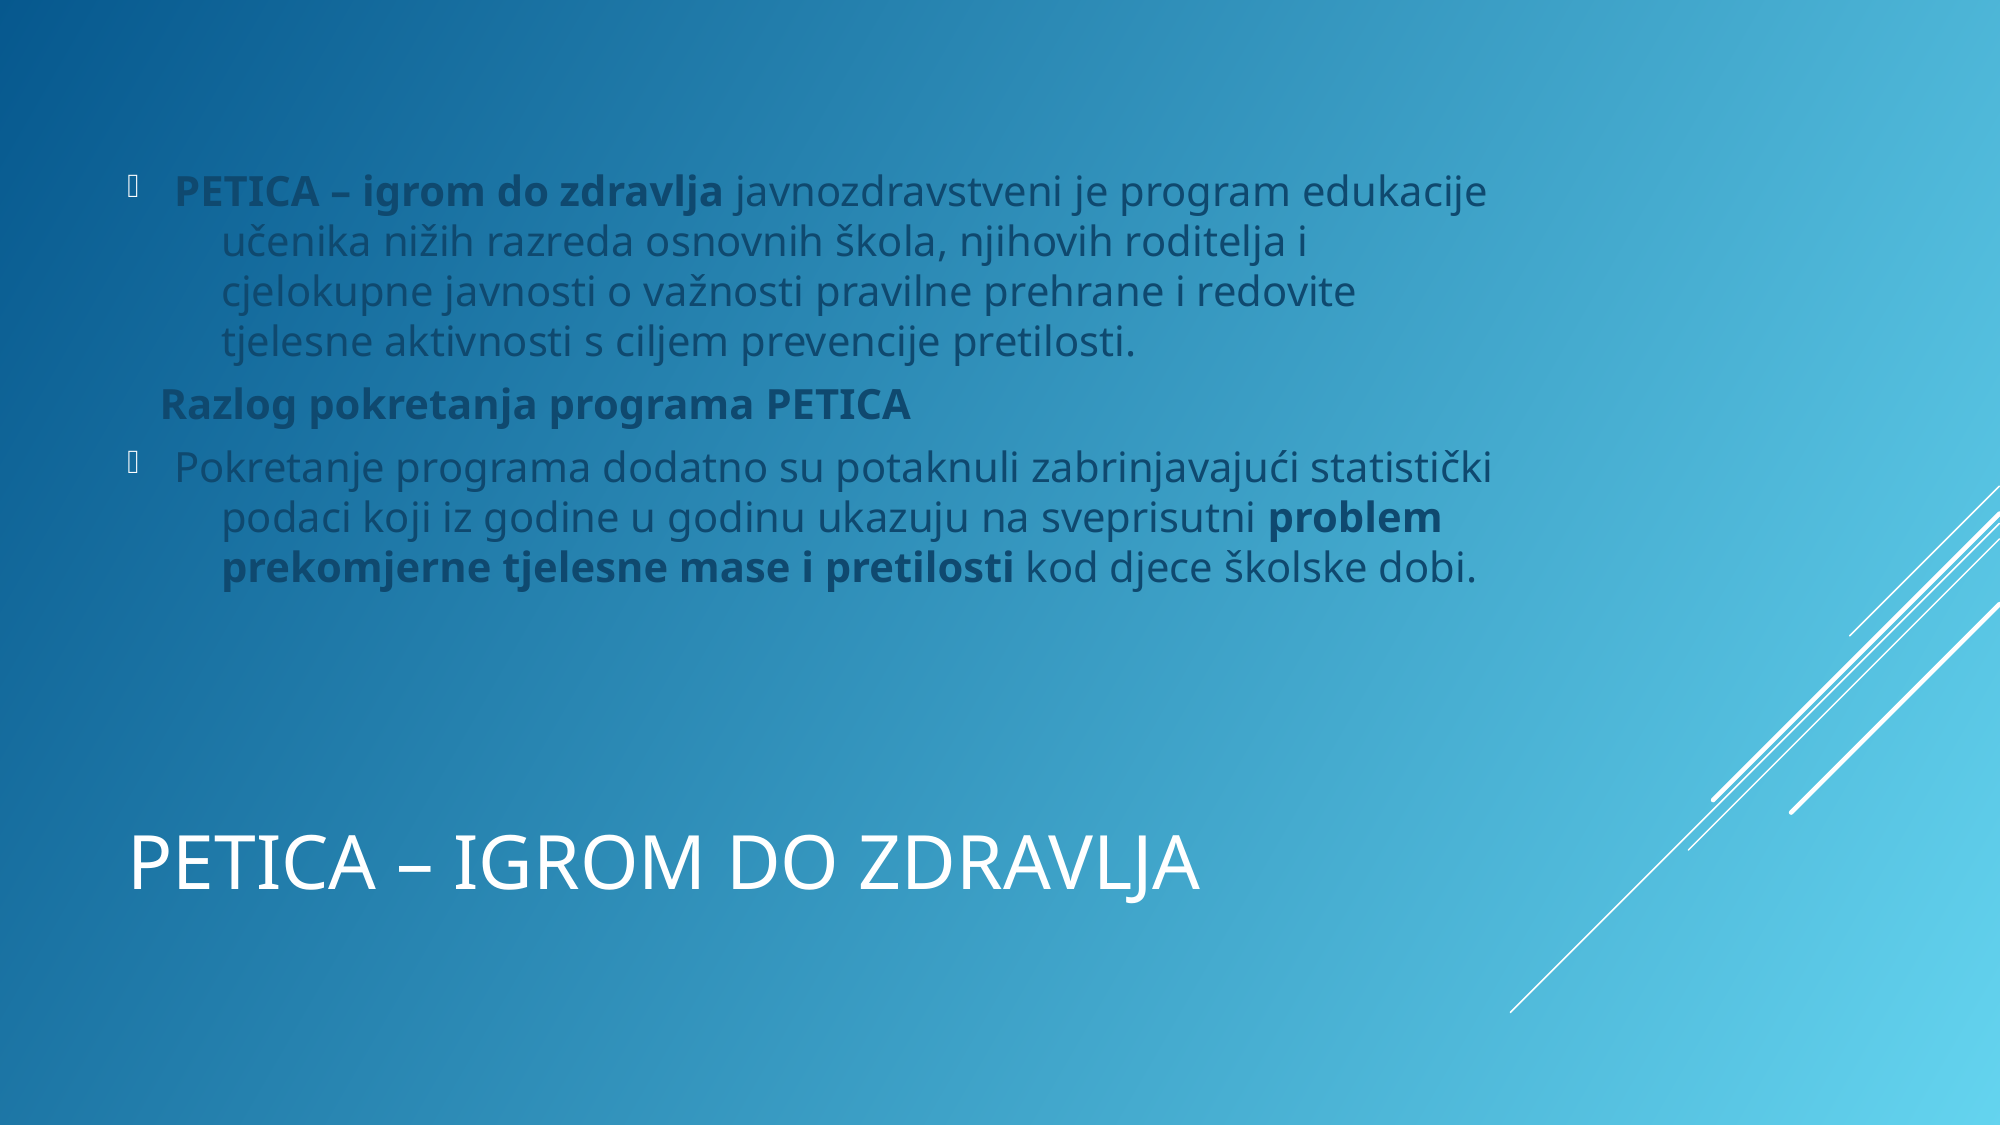

PETICA – igrom do zdravlja javnozdravstveni je program edukacije učenika nižih razreda osnovnih škola, njihovih roditelja i cjelokupne javnosti o važnosti pravilne prehrane i redovite tjelesne aktivnosti s ciljem prevencije pretilosti.
 Razlog pokretanja programa PETICA
Pokretanje programa dodatno su potaknuli zabrinjavajući statistički podaci koji iz godine u godinu ukazuju na sveprisutni problem prekomjerne tjelesne mase i pretilosti kod djece školske dobi.
# Petica – igrom do zdravlja